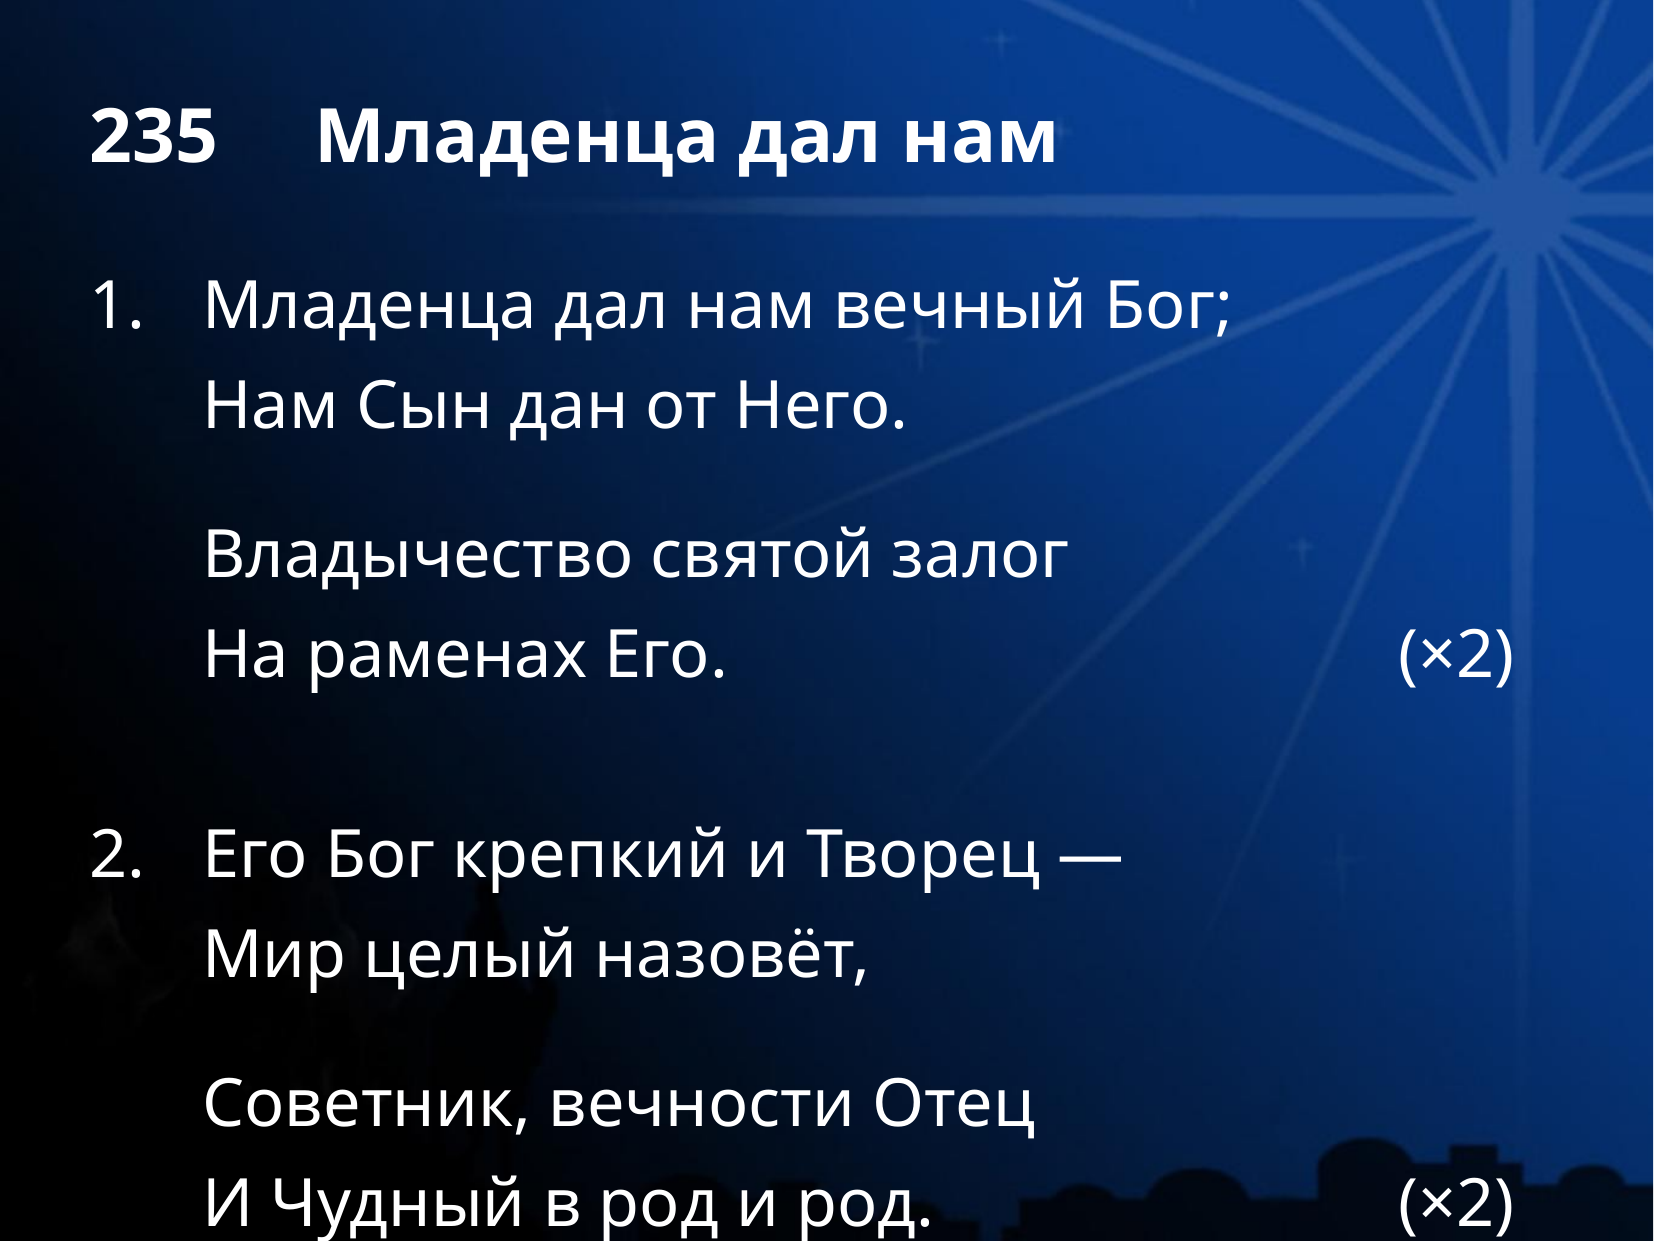

235	Младенца дал нам
1.	Младенца дал нам вечный Бог;
	Нам Сын дан от Него.
	Владычество святой залог
	На раменах Его.	(×2)
2.	Его Бог крепкий и Творец —
	Мир целый назовёт,
	Советник, вечности Отец
	И Чудный в род и род.	(×2)